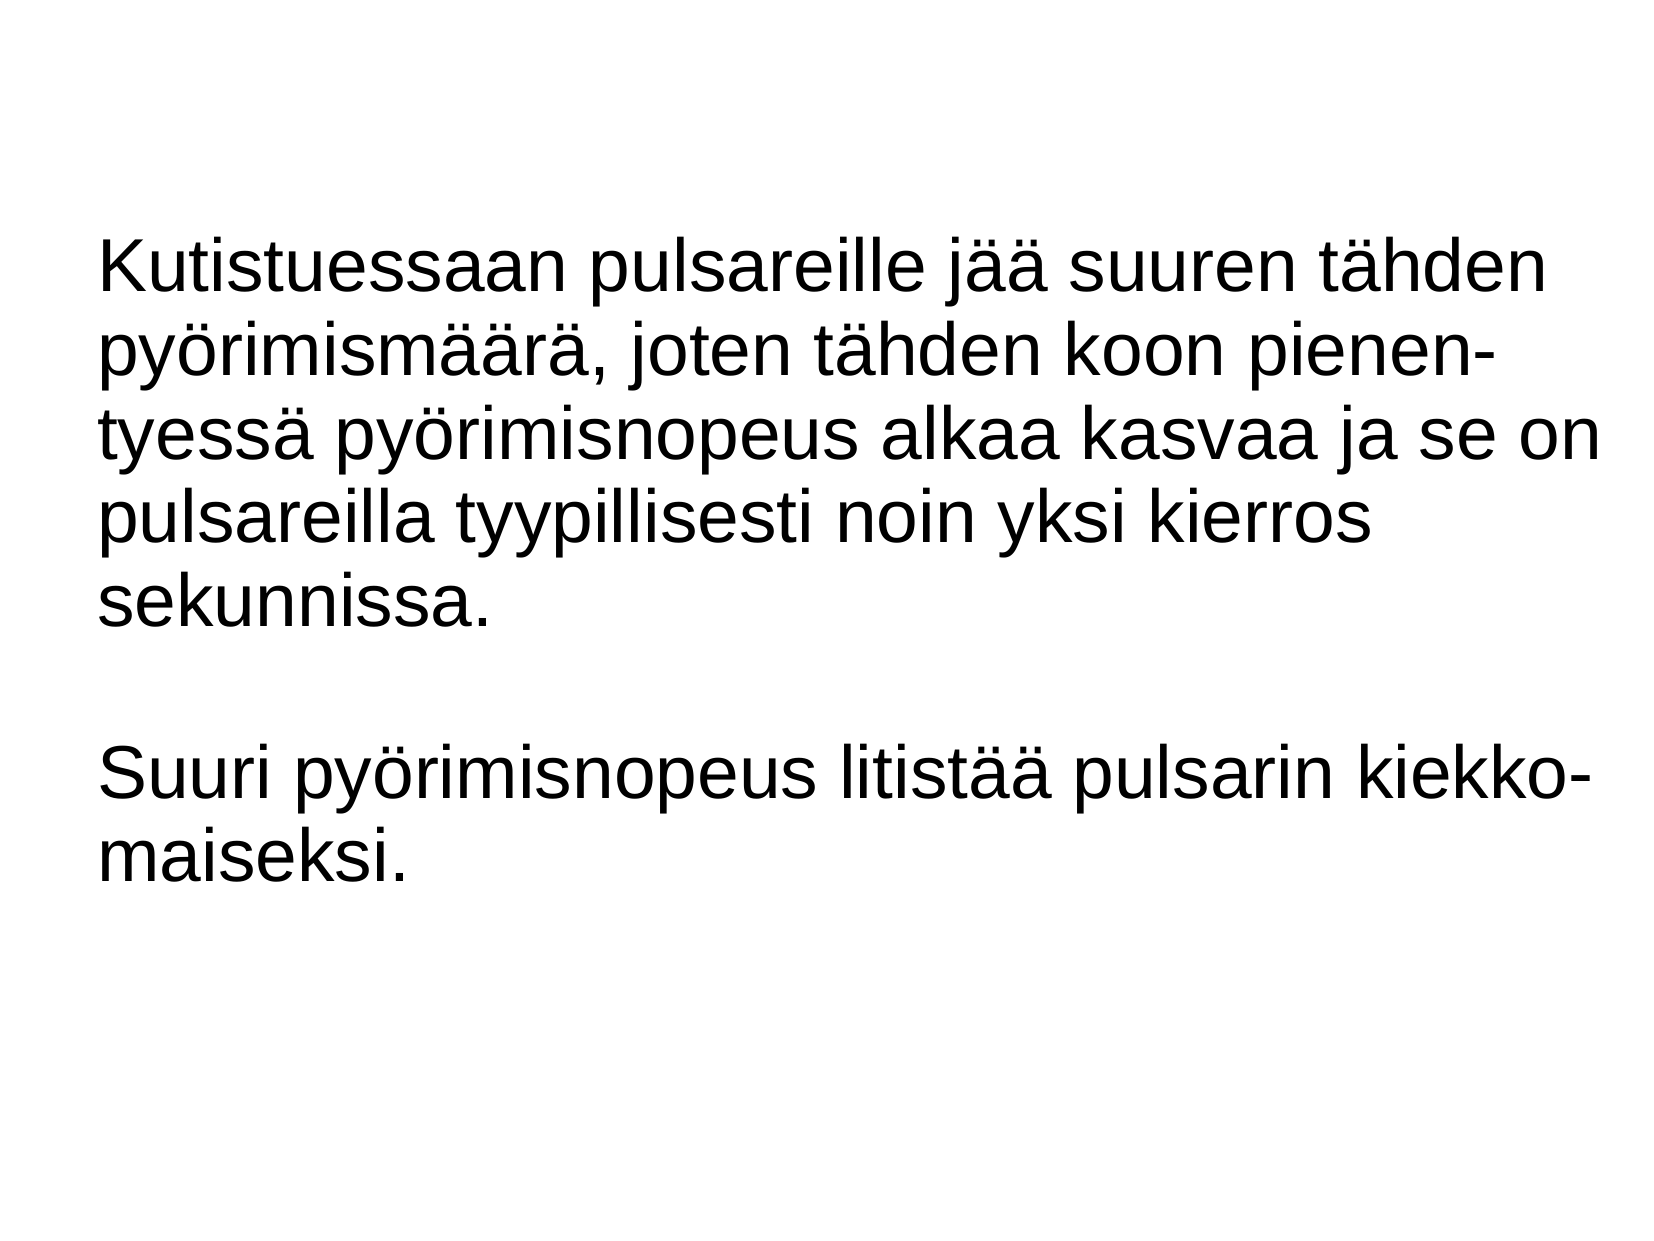

Kutistuessaan pulsareille jää suuren tähden
pyörimismäärä, joten tähden koon pienen-tyessä pyörimisnopeus alkaa kasvaa ja se on pulsareilla tyypillisesti noin yksi kierros sekunnissa.
Suuri pyörimisnopeus litistää pulsarin kiekko-maiseksi.